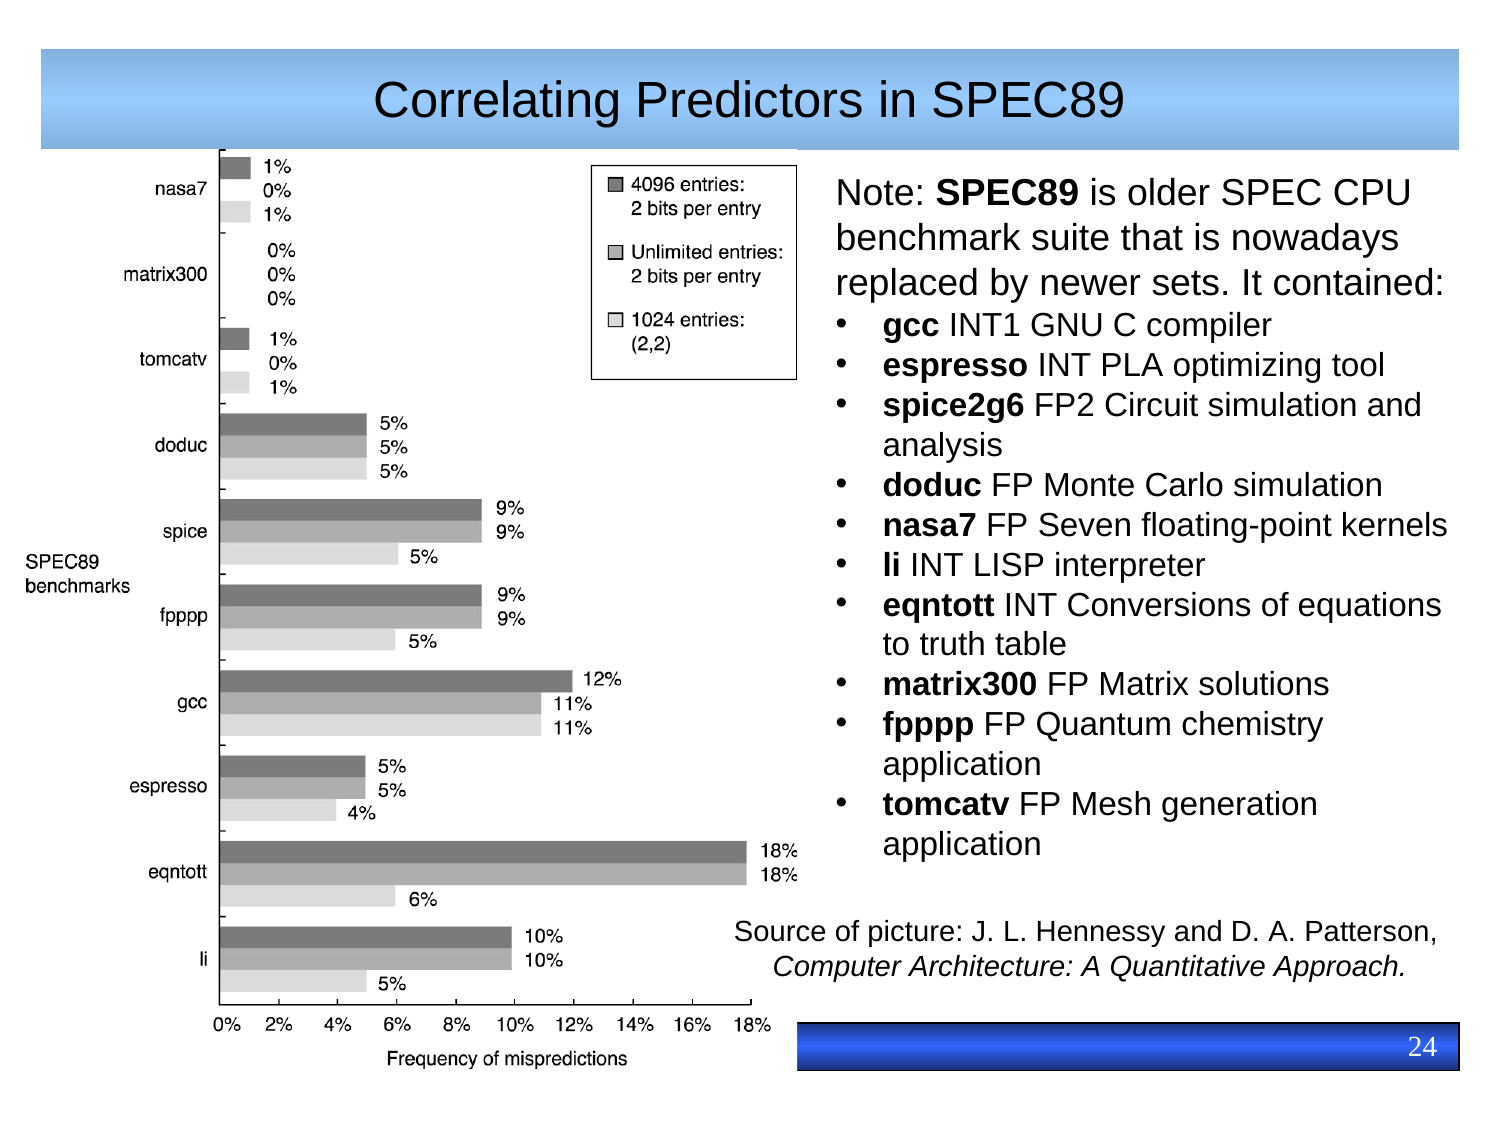

# Correlating Predictors in SPEC89
Note: SPEC89 is older SPEC CPU benchmark suite that is nowadays replaced by newer sets. It contained:
gcc INT1 GNU C compiler
espresso INT PLA optimizing tool
spice2g6 FP2 Circuit simulation and analysis
doduc FP Monte Carlo simulation
nasa7 FP Seven floating-point kernels
li INT LISP interpreter
eqntott INT Conversions of equations to truth table
matrix300 FP Matrix solutions
fpppp FP Quantum chemistry application
tomcatv FP Mesh generation application
Source of picture: J. L. Hennessy and D. A. Patterson,
Computer Architecture: A Quantitative Approach.
B35APO Computer Architectures
24